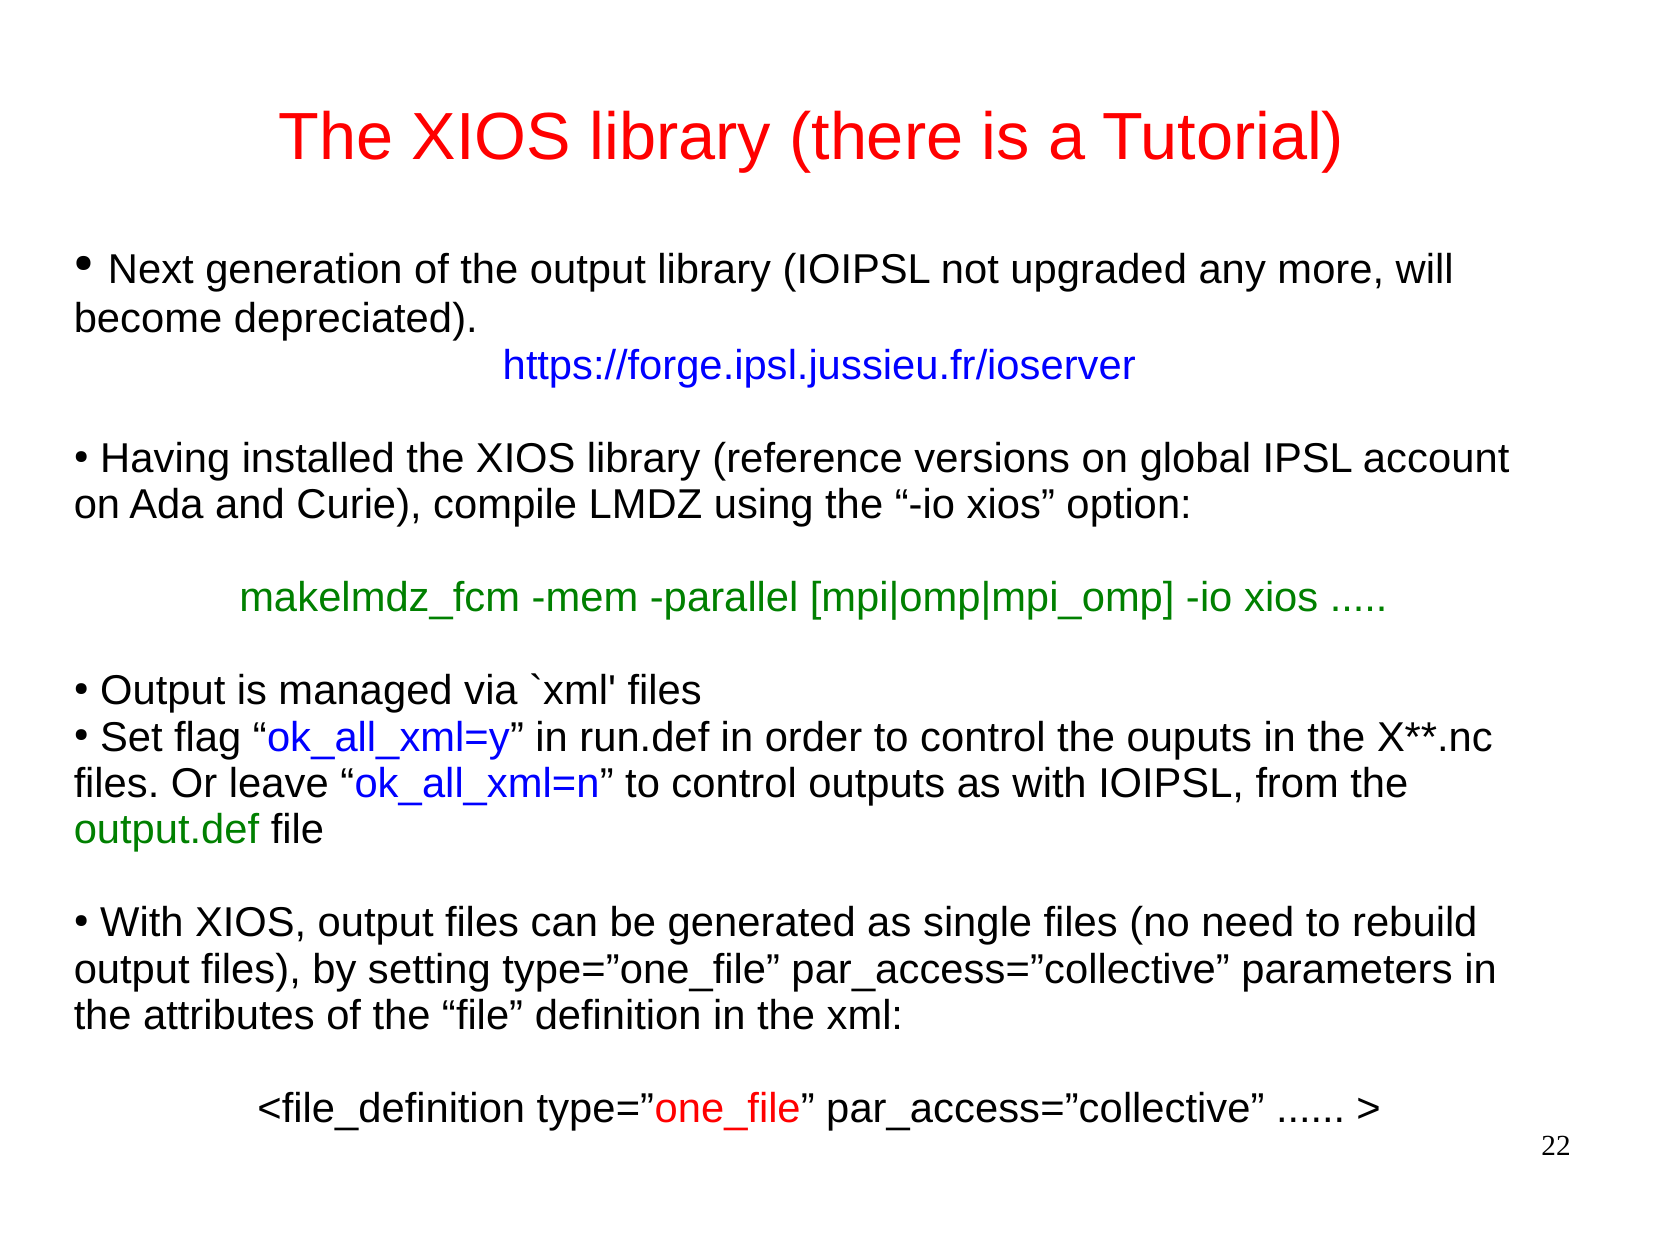

The XIOS library (there is a Tutorial)
 Next generation of the output library (IOIPSL not upgraded any more, will become depreciated).
https://forge.ipsl.jussieu.fr/ioserver
 Having installed the XIOS library (reference versions on global IPSL account on Ada and Curie), compile LMDZ using the “-io xios” option:
makelmdz_fcm -mem -parallel [mpi|omp|mpi_omp] -io xios .....
 Output is managed via `xml' files
 Set flag “ok_all_xml=y” in run.def in order to control the ouputs in the X**.nc files. Or leave “ok_all_xml=n” to control outputs as with IOIPSL, from the output.def file
 With XIOS, output files can be generated as single files (no need to rebuild output files), by setting type=”one_file” par_access=”collective” parameters in the attributes of the “file” definition in the xml:
<file_definition type=”one_file” par_access=”collective” ...... >
22